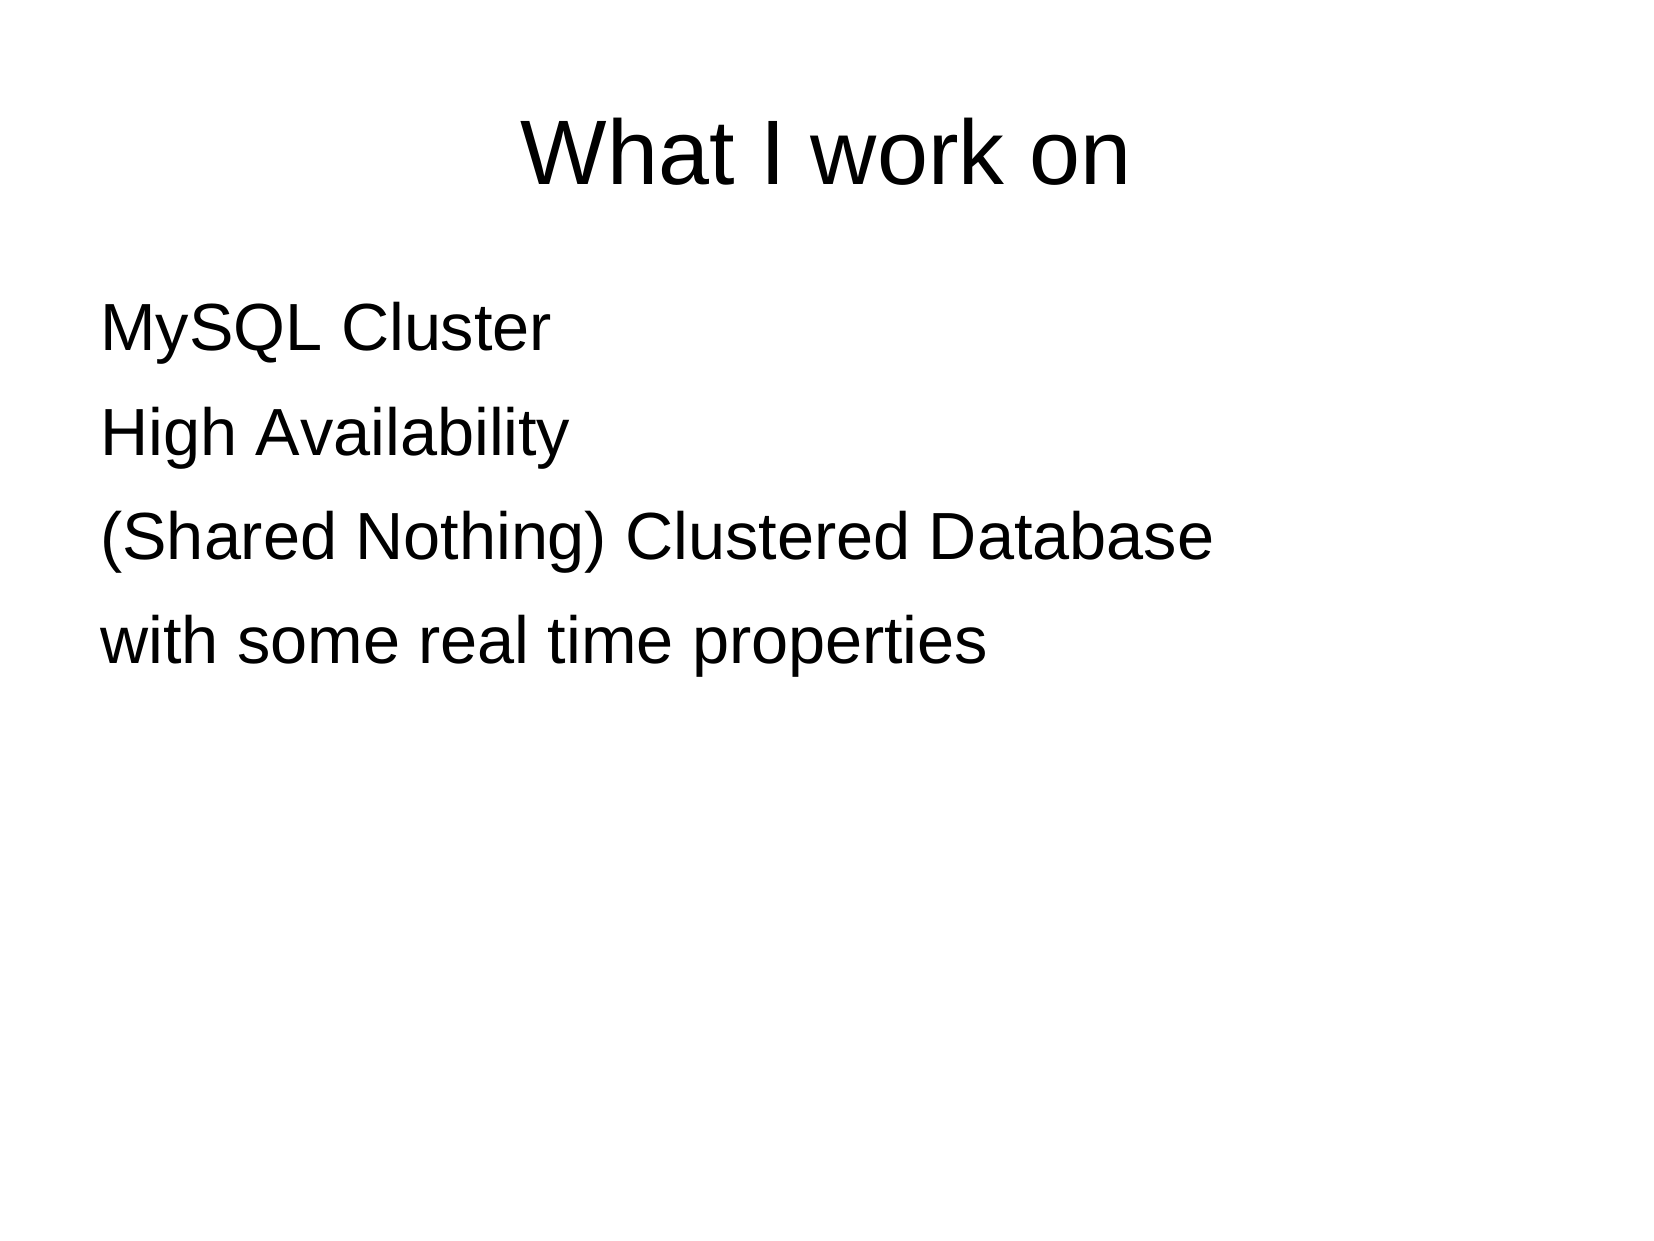

# What I work on
MySQL Cluster
High Availability
(Shared Nothing) Clustered Database
with some real time properties